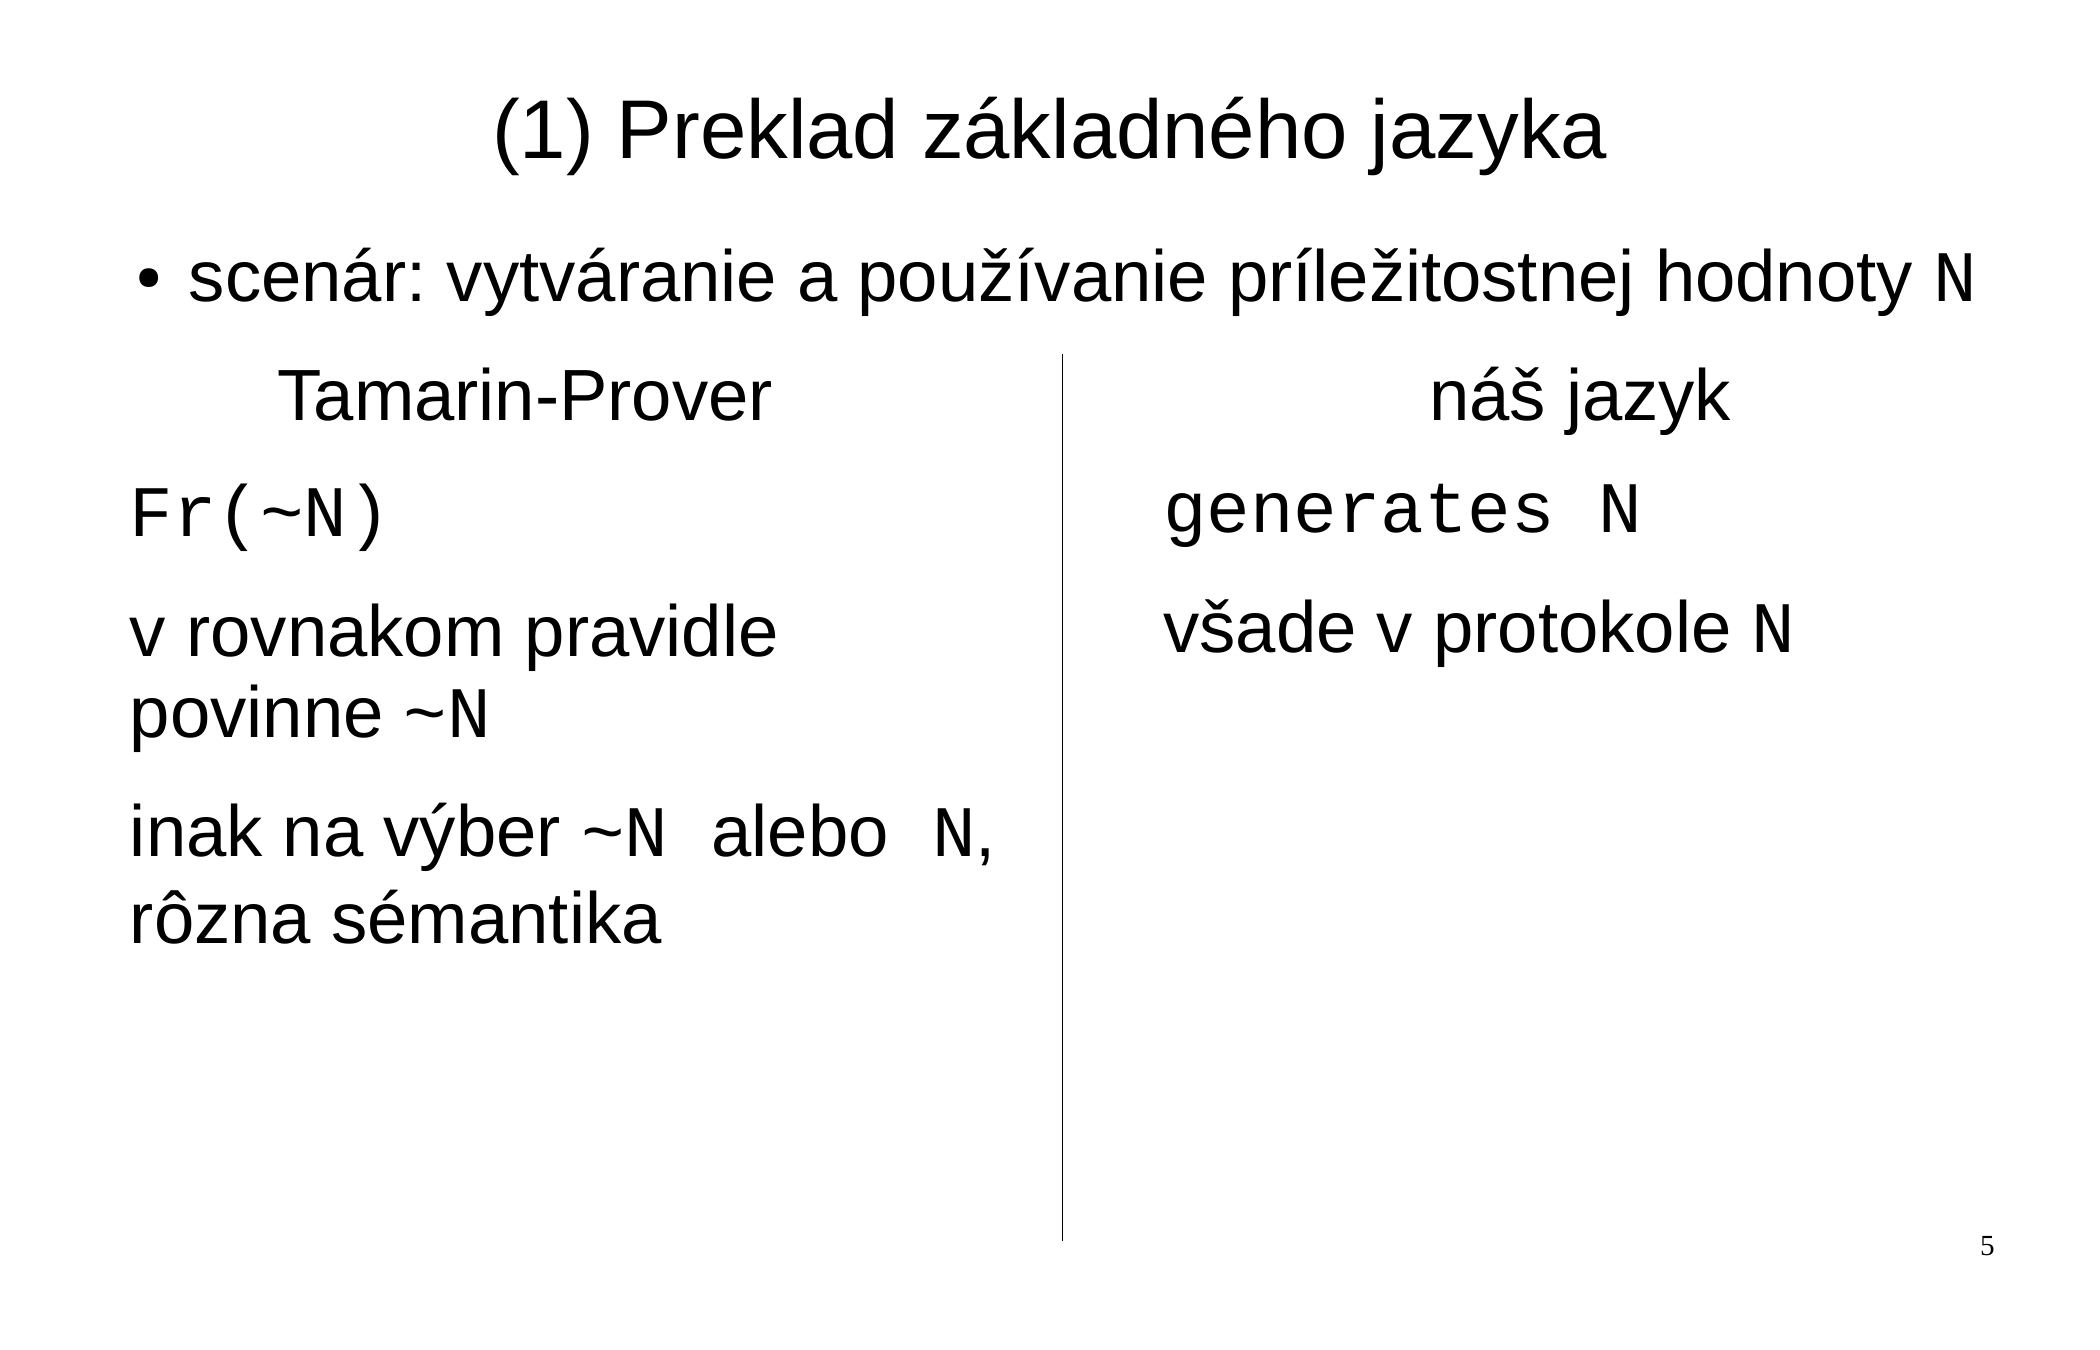

(1) Preklad základného jazyka
scenár: vytváranie a používanie príležitostnej hodnoty N
Tamarin-Prover
náš jazyk
generates N
všade v protokole N
# Fr(~N)
v rovnakom pravidle povinne ~N
inak na výber ~N alebo N, rôzna sémantika
5